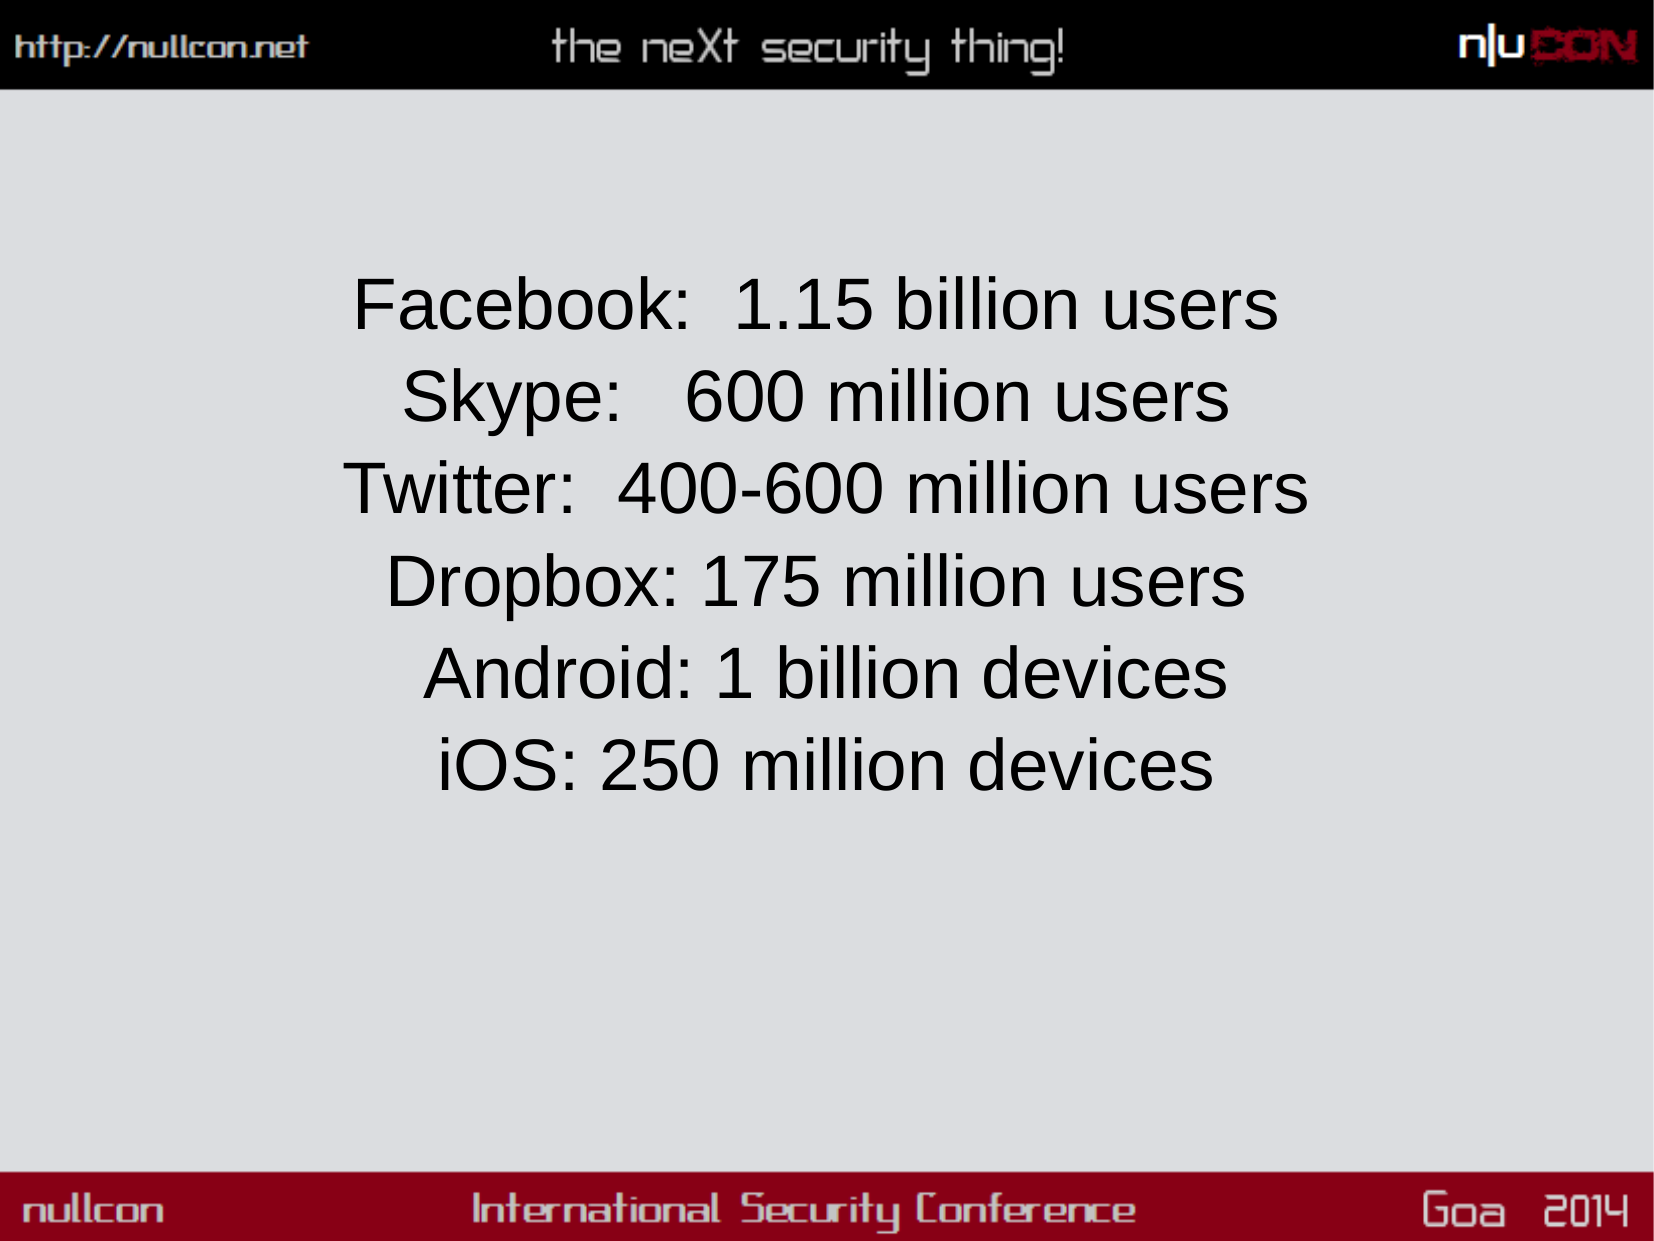

# Facebook: 1.15 billion users
Skype: 600 million users
Twitter: 400-600 million users
Dropbox: 175 million users
Android: 1 billion devices
iOS: 250 million devices